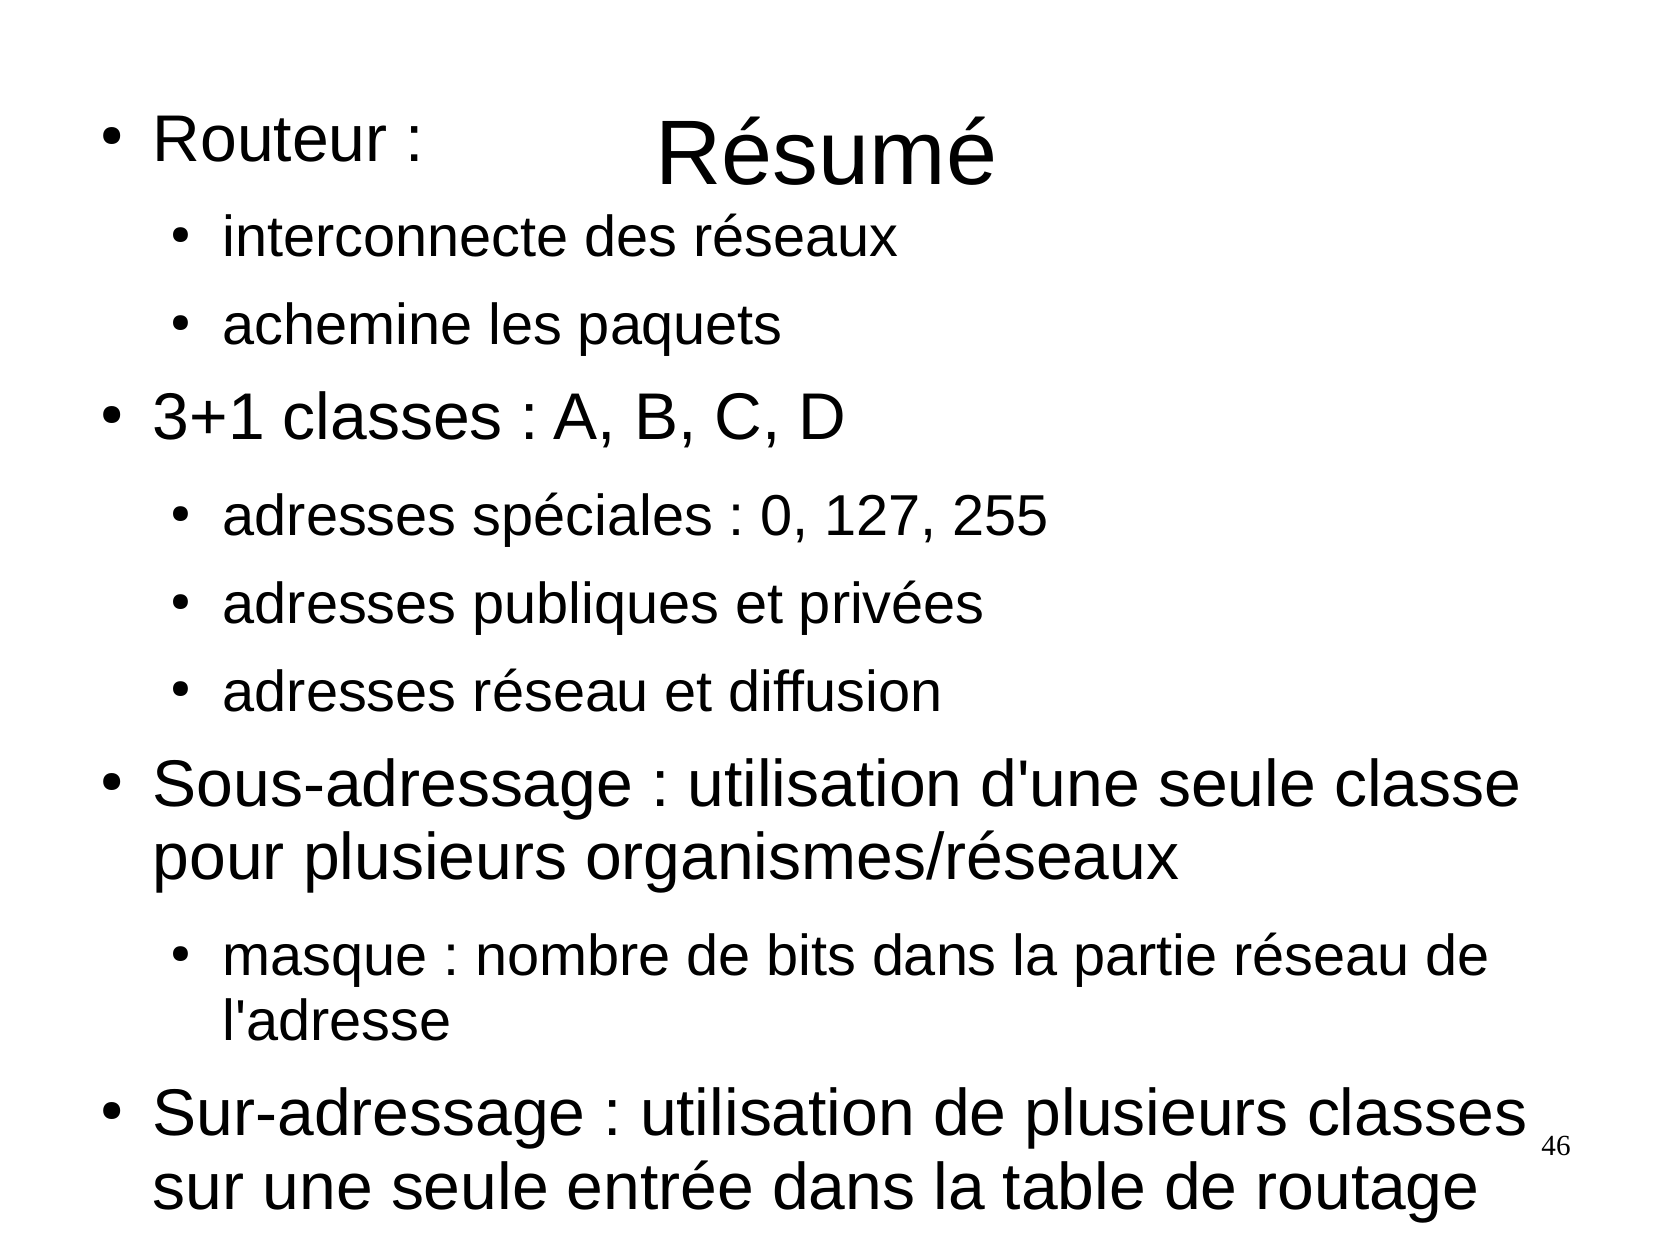

# Résumé
Routeur :
interconnecte des réseaux
achemine les paquets
3+1 classes : A, B, C, D
adresses spéciales : 0, 127, 255
adresses publiques et privées
adresses réseau et diffusion
Sous-adressage : utilisation d'une seule classe pour plusieurs organismes/réseaux
masque : nombre de bits dans la partie réseau de l'adresse
Sur-adressage : utilisation de plusieurs classes sur une seule entrée dans la table de routage
46